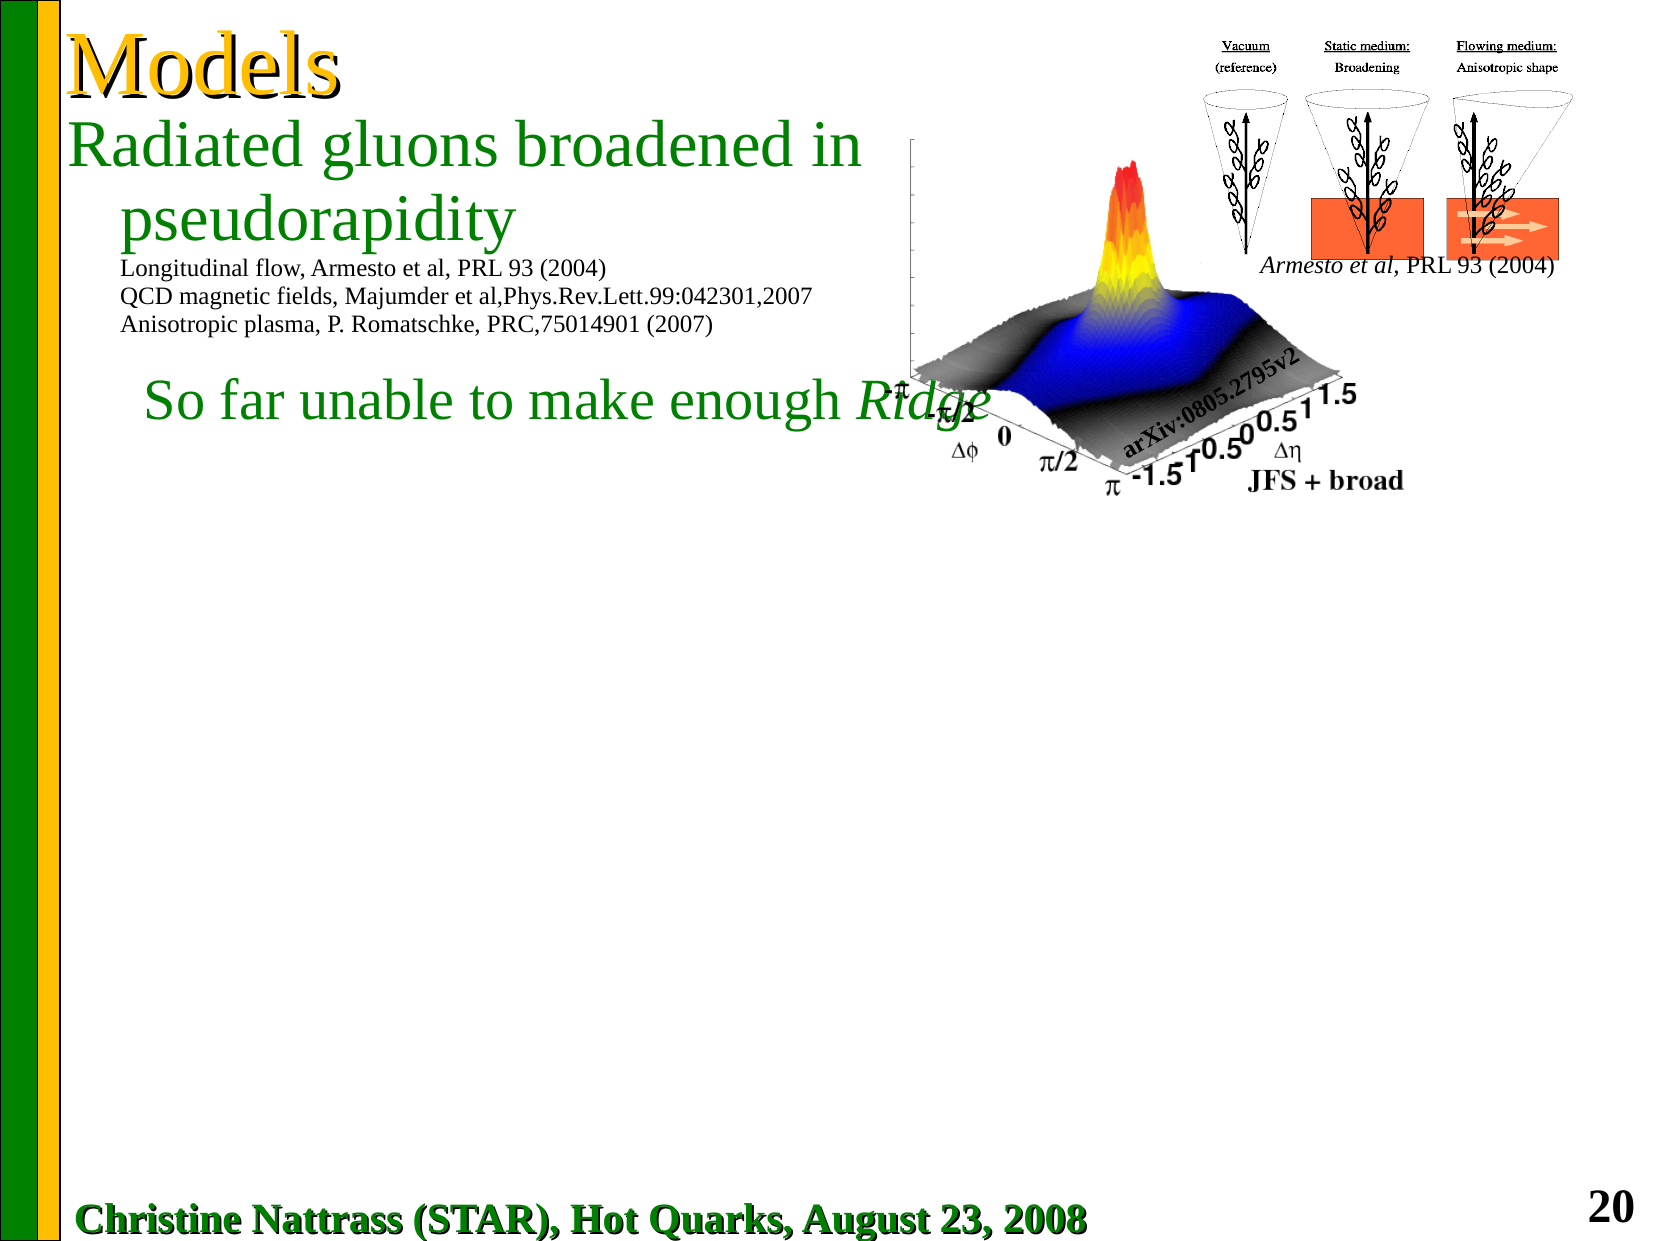

# Models
Armesto et al, PRL 93 (2004)
Radiated gluons broadened in pseudorapidity
Longitudinal flow, Armesto et al, PRL 93 (2004)
QCD magnetic fields, Majumder et al,Phys.Rev.Lett.99:042301,2007
Anisotropic plasma, P. Romatschke, PRC,75014901 (2007)
So far unable to make enough Ridge
	arXiv:0805.2795v2
20